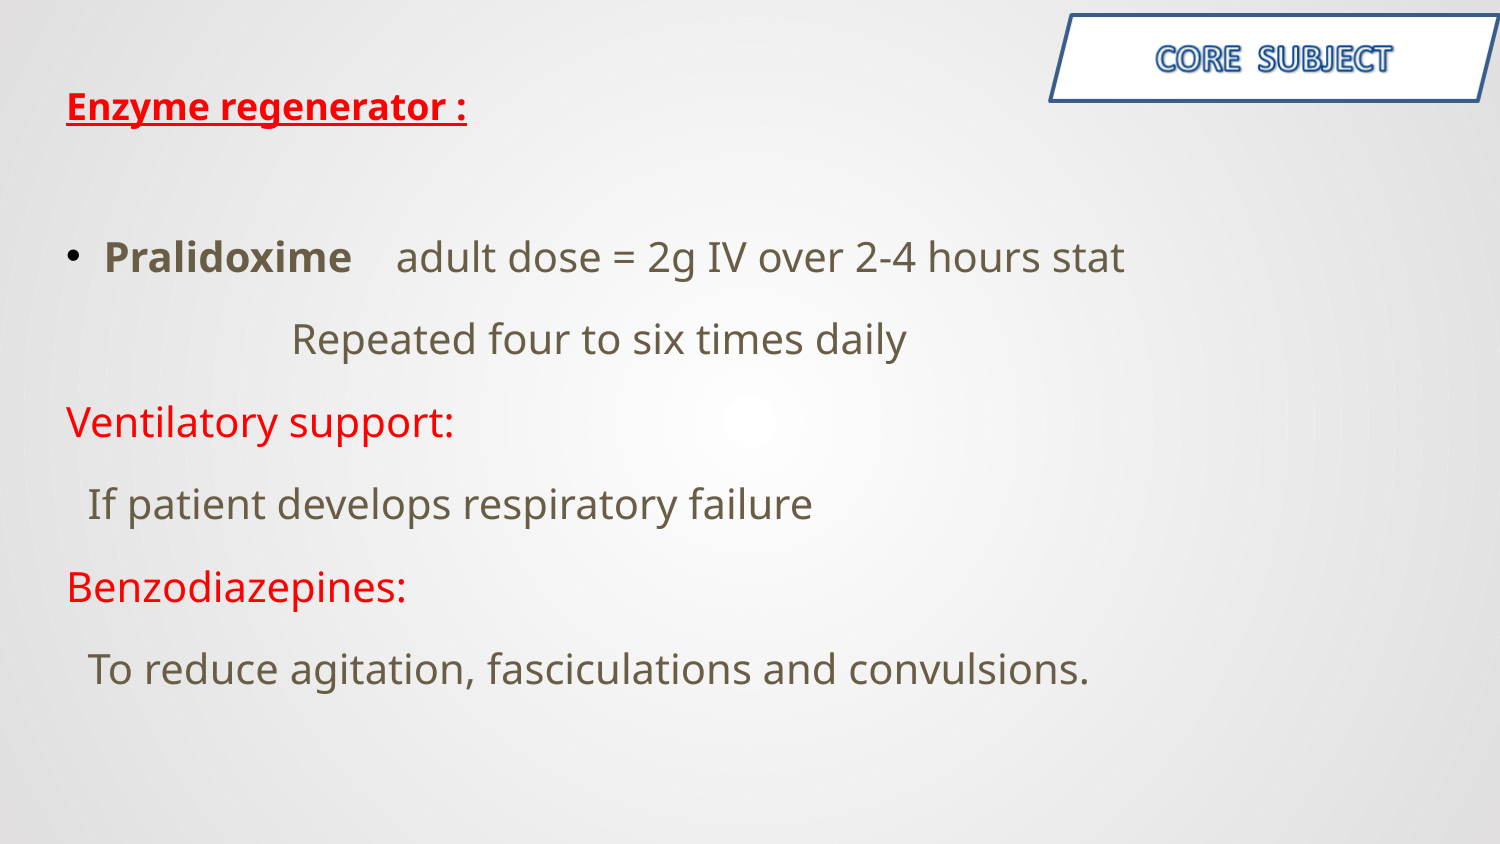

# Enzyme regenerator :
Pralidoxime adult dose = 2g IV over 2-4 hours stat
 			Repeated four to six times daily
Ventilatory support:
 If patient develops respiratory failure
Benzodiazepines:
 To reduce agitation, fasciculations and convulsions.